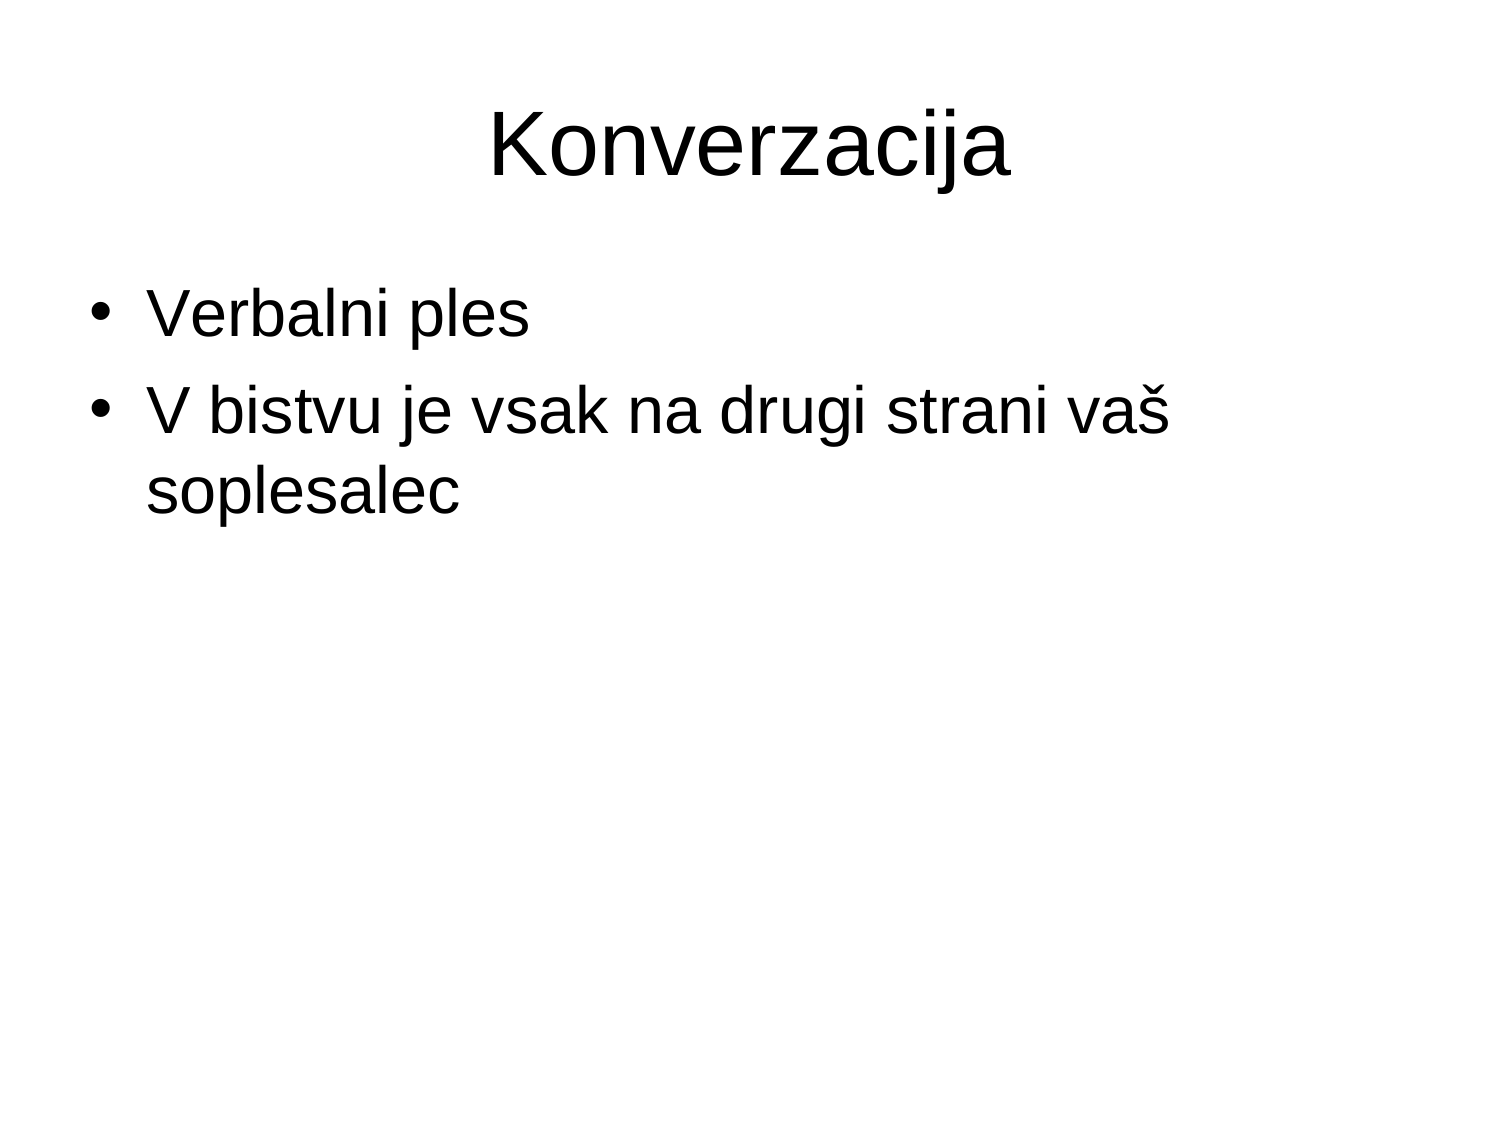

# Konverzacija
Verbalni ples
V bistvu je vsak na drugi strani vaš soplesalec